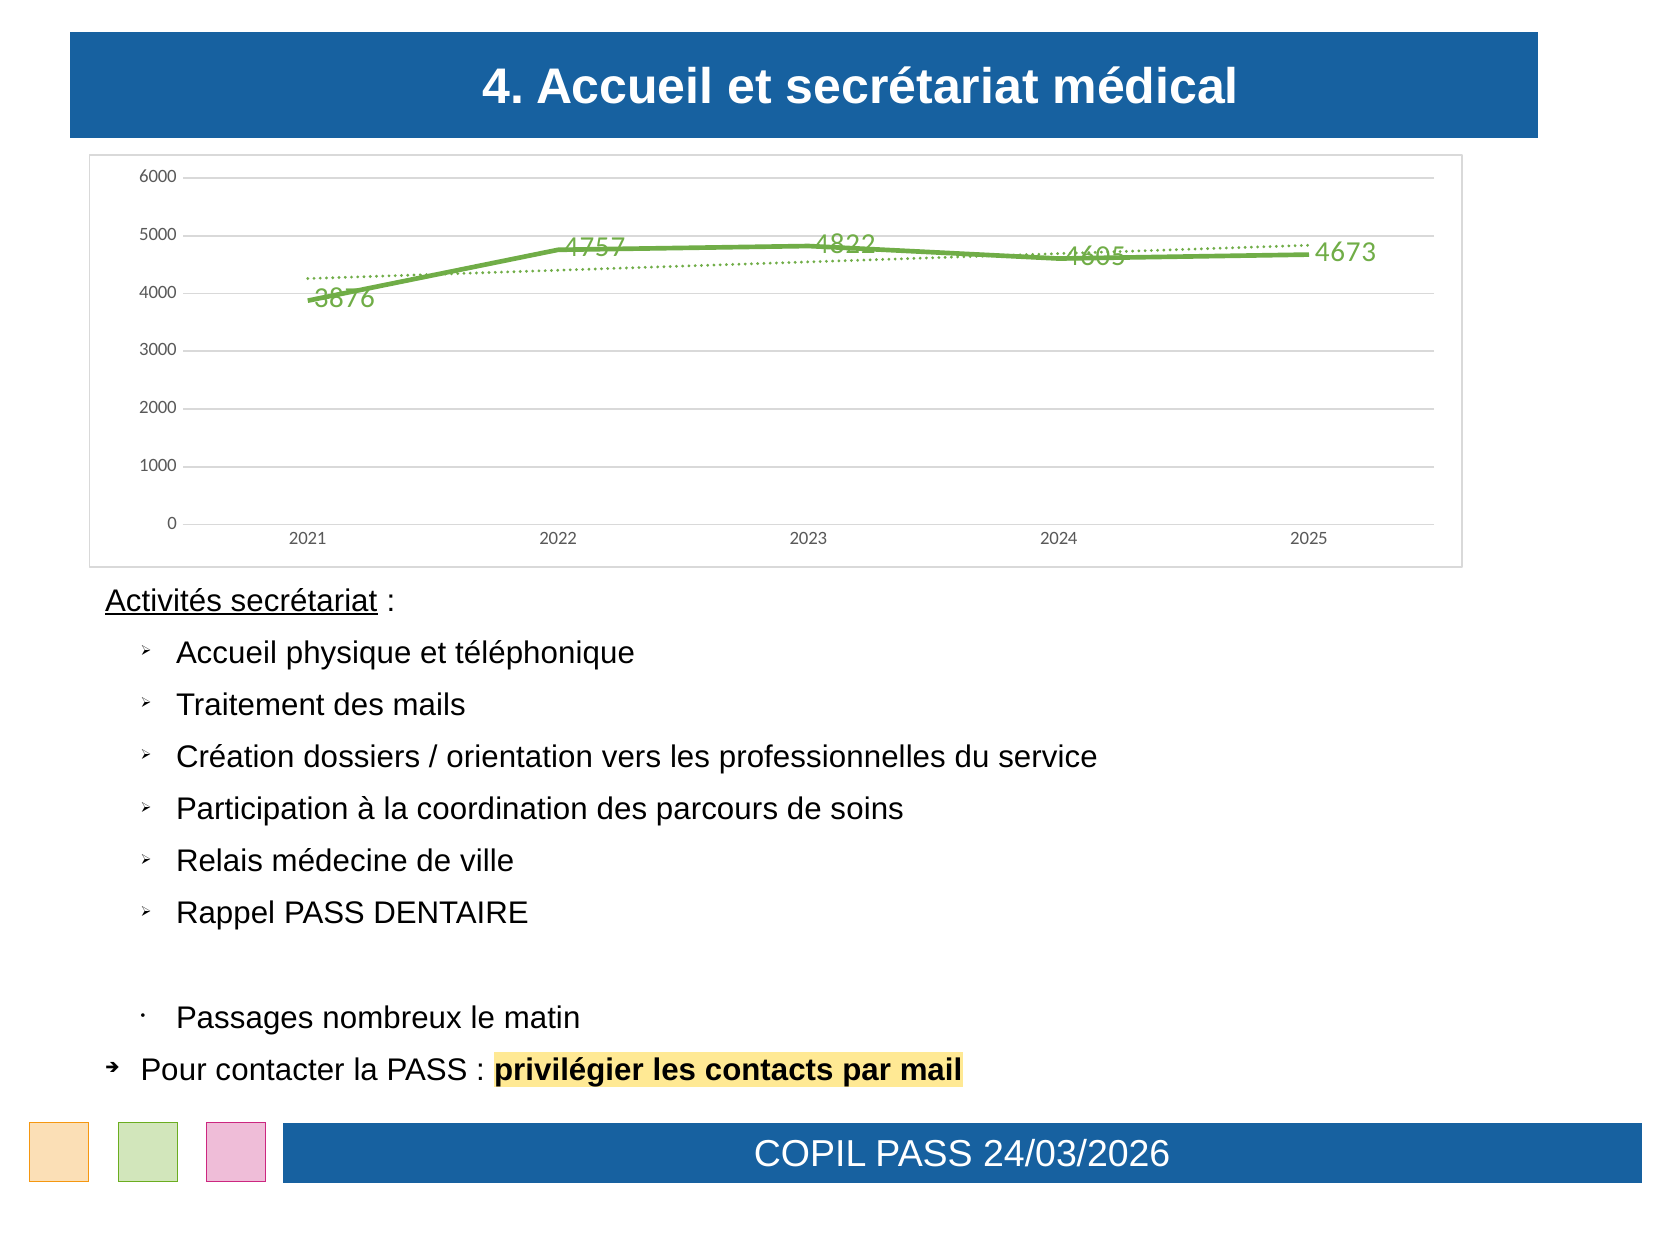

# 4. Accueil et secrétariat médical
### Chart
| Category | Nombre de passages |
|---|---|
| 2021 | 3876.0 |
| 2022 | 4757.0 |
| 2023 | 4822.0 |
| 2024 | 4605.0 |
| 2025 | 4673.0 |Activités secrétariat :
Accueil physique et téléphonique
Traitement des mails
Création dossiers / orientation vers les professionnelles du service
Participation à la coordination des parcours de soins
Relais médecine de ville
Rappel PASS DENTAIRE
Passages nombreux le matin
Pour contacter la PASS : privilégier les contacts par mail
COPIL PASS 24/03/2026